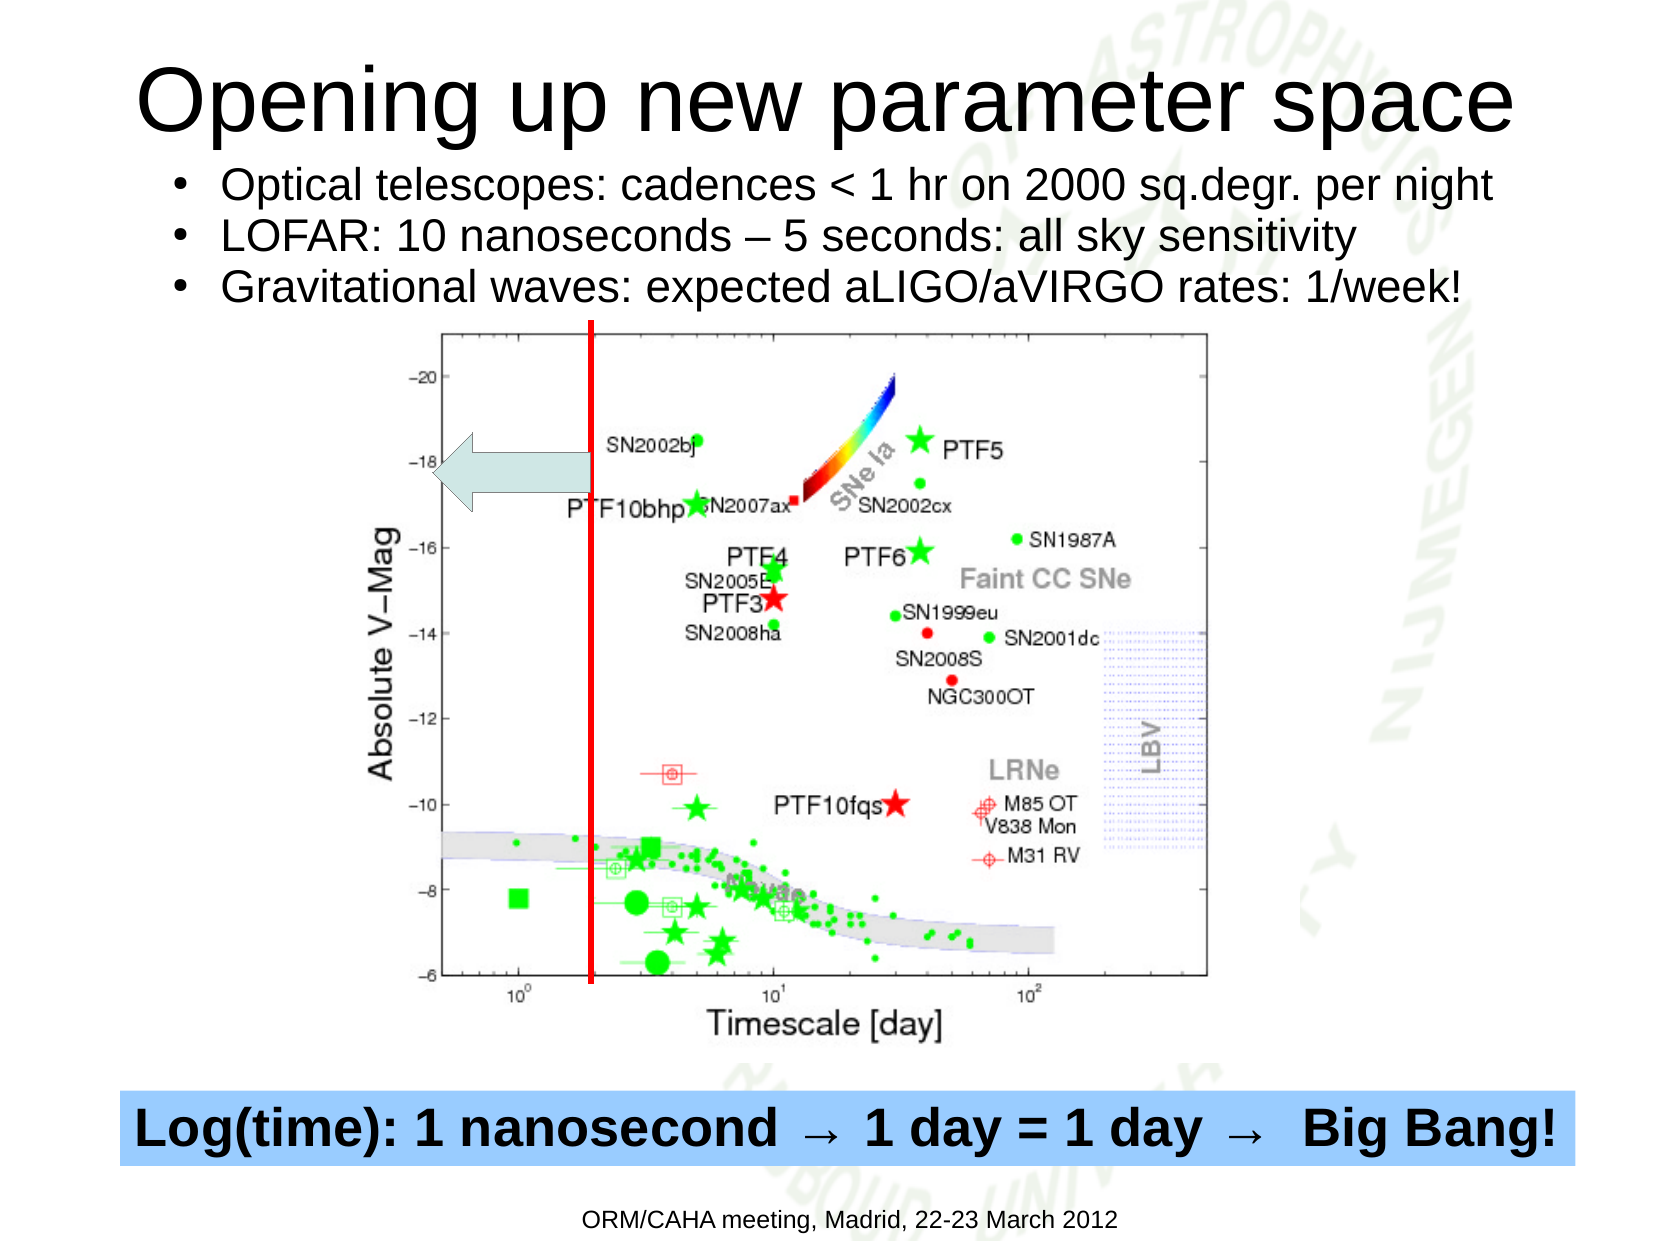

# Opening up new parameter space
 Optical telescopes: cadences < 1 hr on 2000 sq.degr. per night
 LOFAR: 10 nanoseconds – 5 seconds: all sky sensitivity
 Gravitational waves: expected aLIGO/aVIRGO rates: 1/week!
Log(time): 1 nanosecond → 1 day = 1 day → Big Bang!
ORM/CAHA meeting, Madrid, 22-23 March 2012